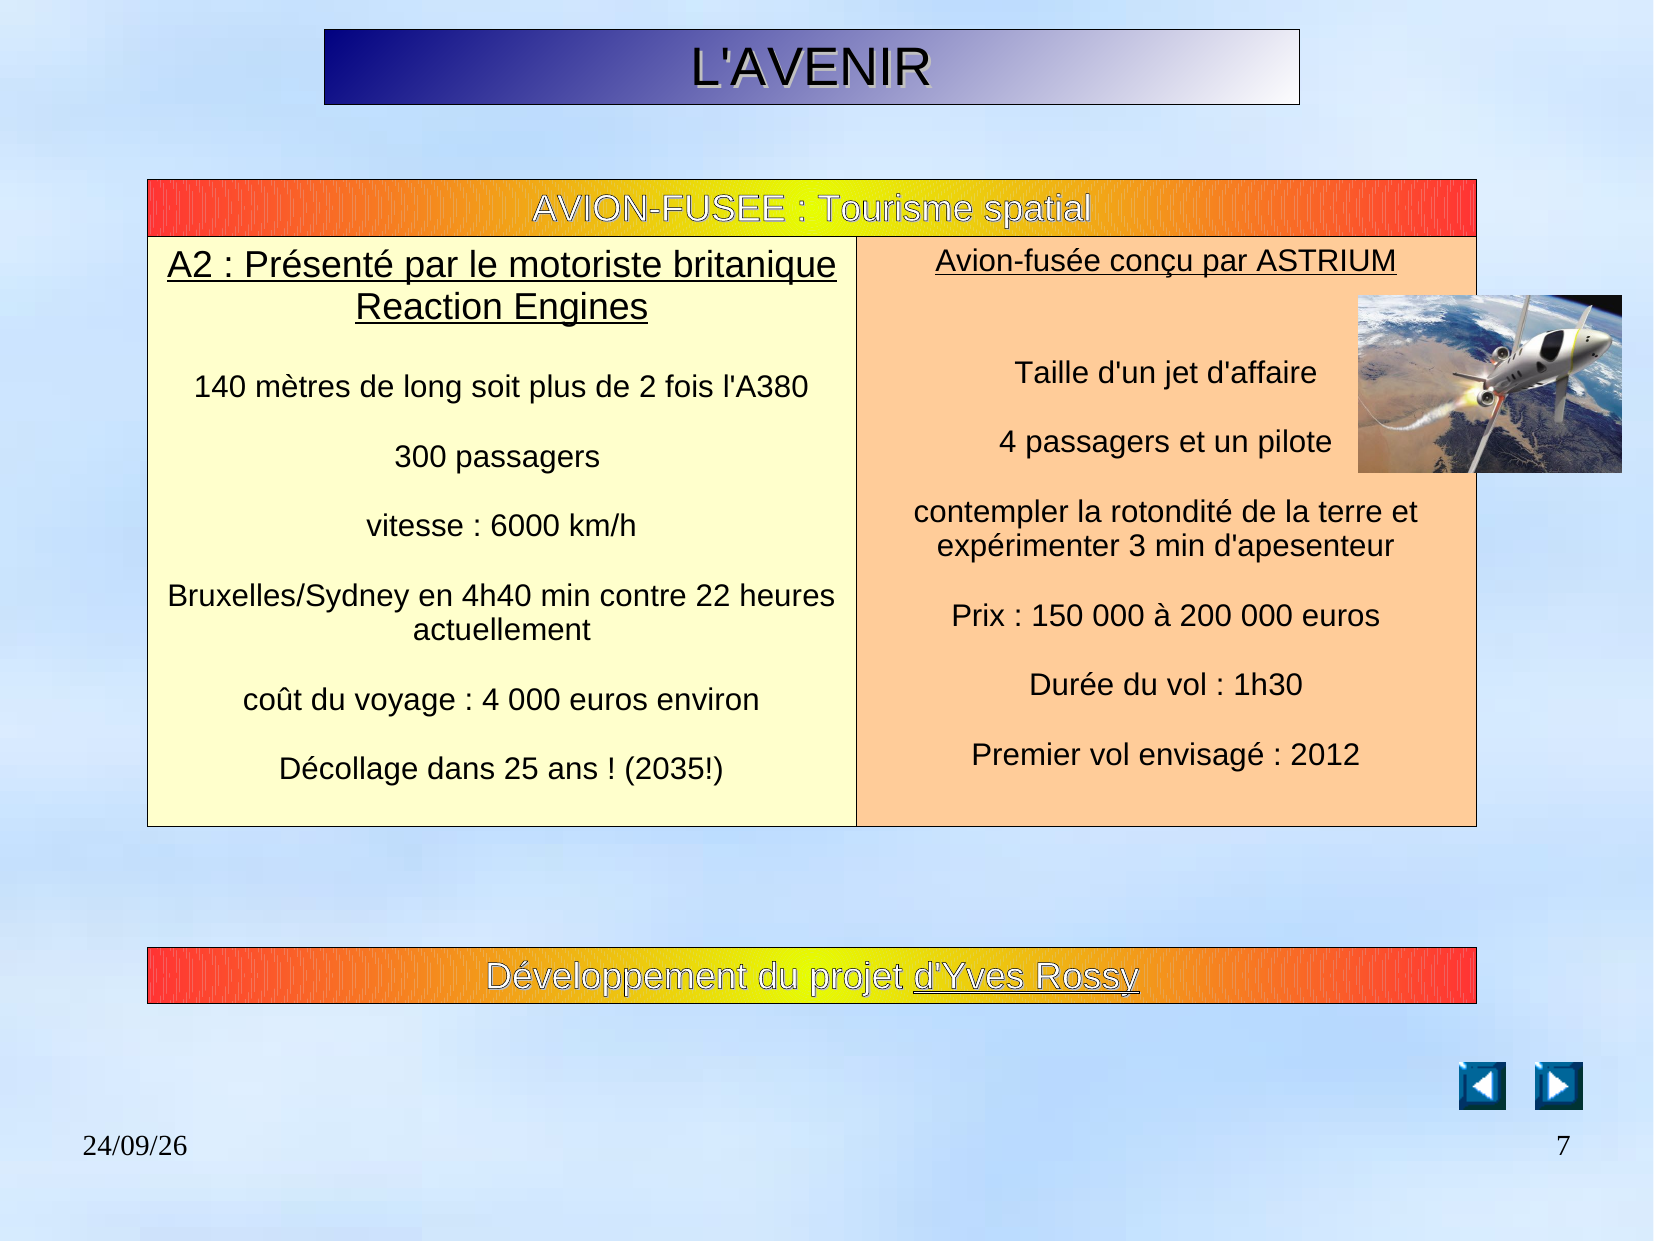

L'AVENIR
AVION-FUSEE : Tourisme spatial
A2 : Présenté par le motoriste britanique Reaction Engines
140 mètres de long soit plus de 2 fois l'A380
300 passagers
vitesse : 6000 km/h
Bruxelles/Sydney en 4h40 min contre 22 heures actuellement
coût du voyage : 4 000 euros environ
Décollage dans 25 ans ! (2035!)
Avion-fusée conçu par ASTRIUM
Taille d'un jet d'affaire
4 passagers et un pilote
contempler la rotondité de la terre et expérimenter 3 min d'apesenteur
Prix : 150 000 à 200 000 euros
Durée du vol : 1h30
Premier vol envisagé : 2012
Développement du projet d'Yves Rossy
7